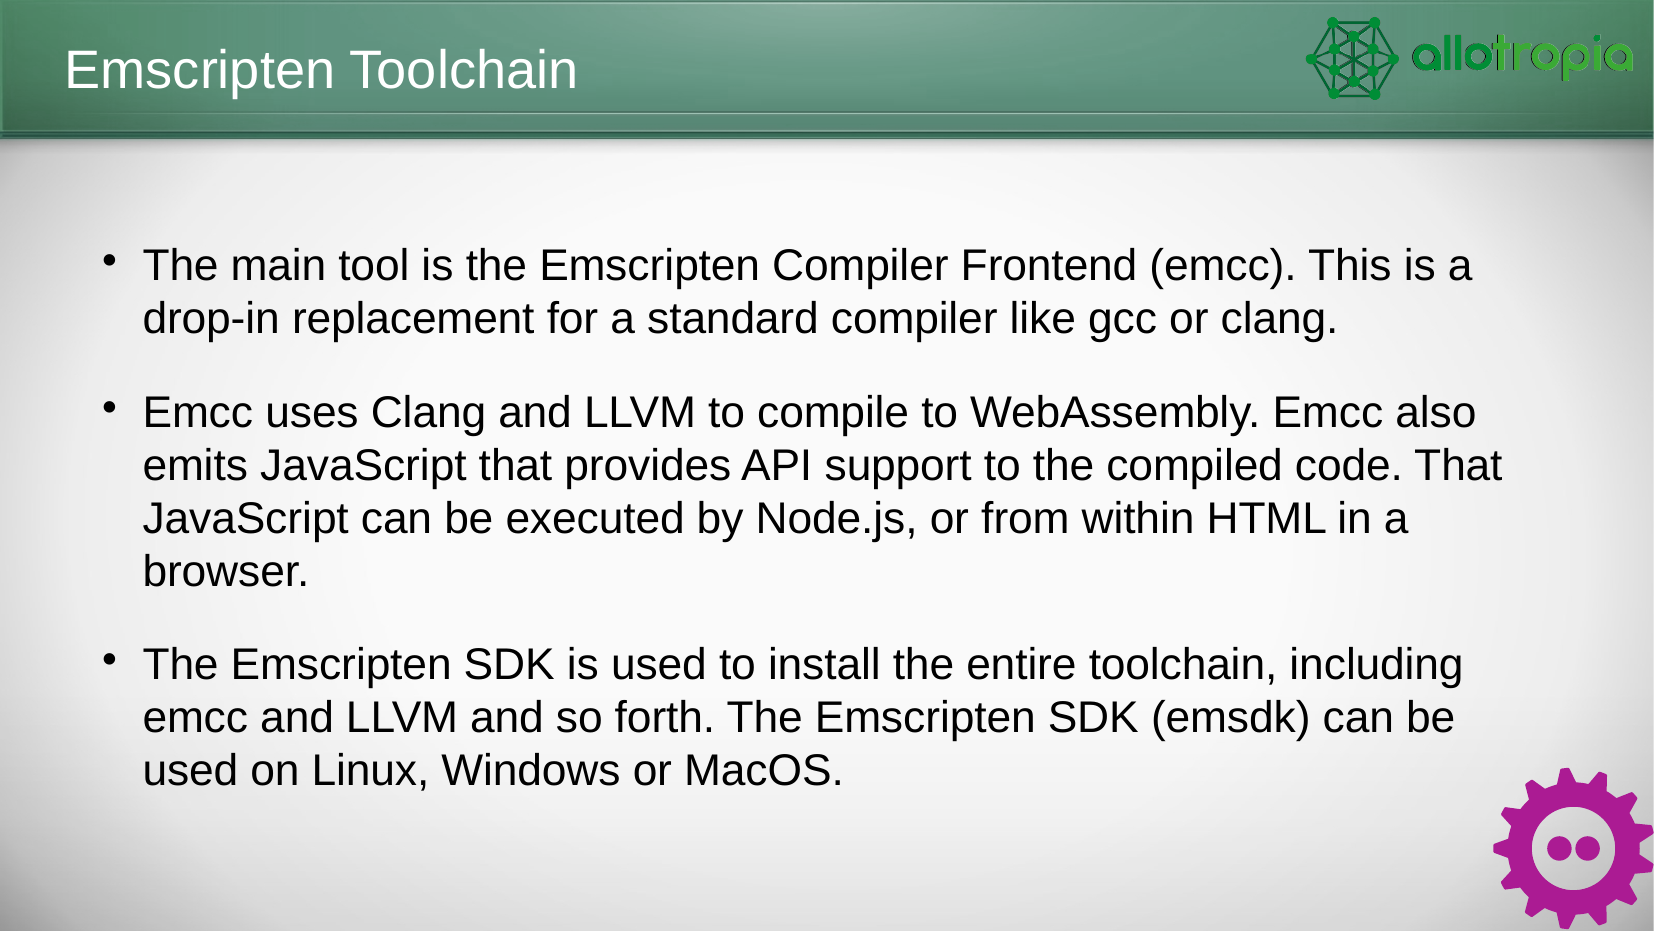

# Emscripten Toolchain
The main tool is the Emscripten Compiler Frontend (emcc). This is a drop-in replacement for a standard compiler like gcc or clang.
Emcc uses Clang and LLVM to compile to WebAssembly. Emcc also emits JavaScript that provides API support to the compiled code. That JavaScript can be executed by Node.js, or from within HTML in a browser.
The Emscripten SDK is used to install the entire toolchain, including emcc and LLVM and so forth. The Emscripten SDK (emsdk) can be used on Linux, Windows or MacOS.